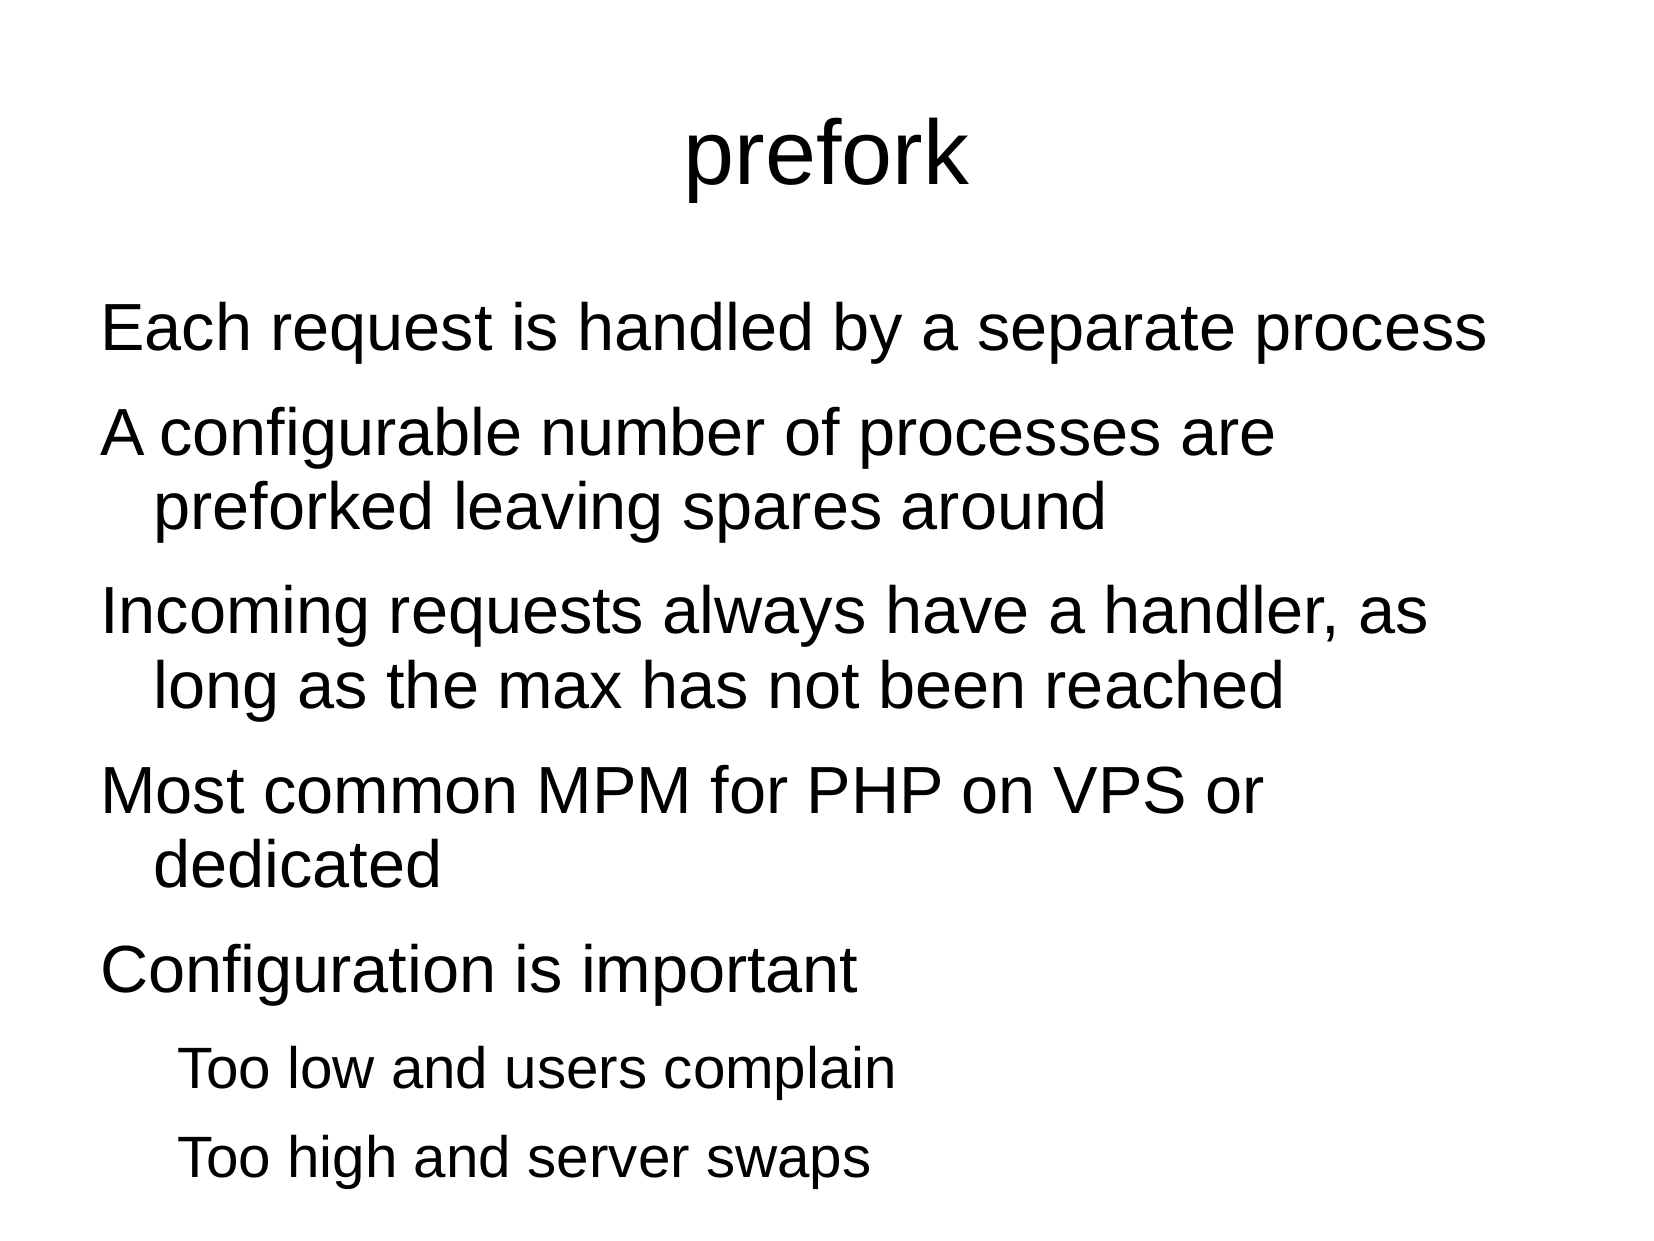

# prefork
Each request is handled by a separate process
A configurable number of processes are preforked leaving spares around
Incoming requests always have a handler, as long as the max has not been reached
Most common MPM for PHP on VPS or dedicated
Configuration is important
Too low and users complain
Too high and server swaps